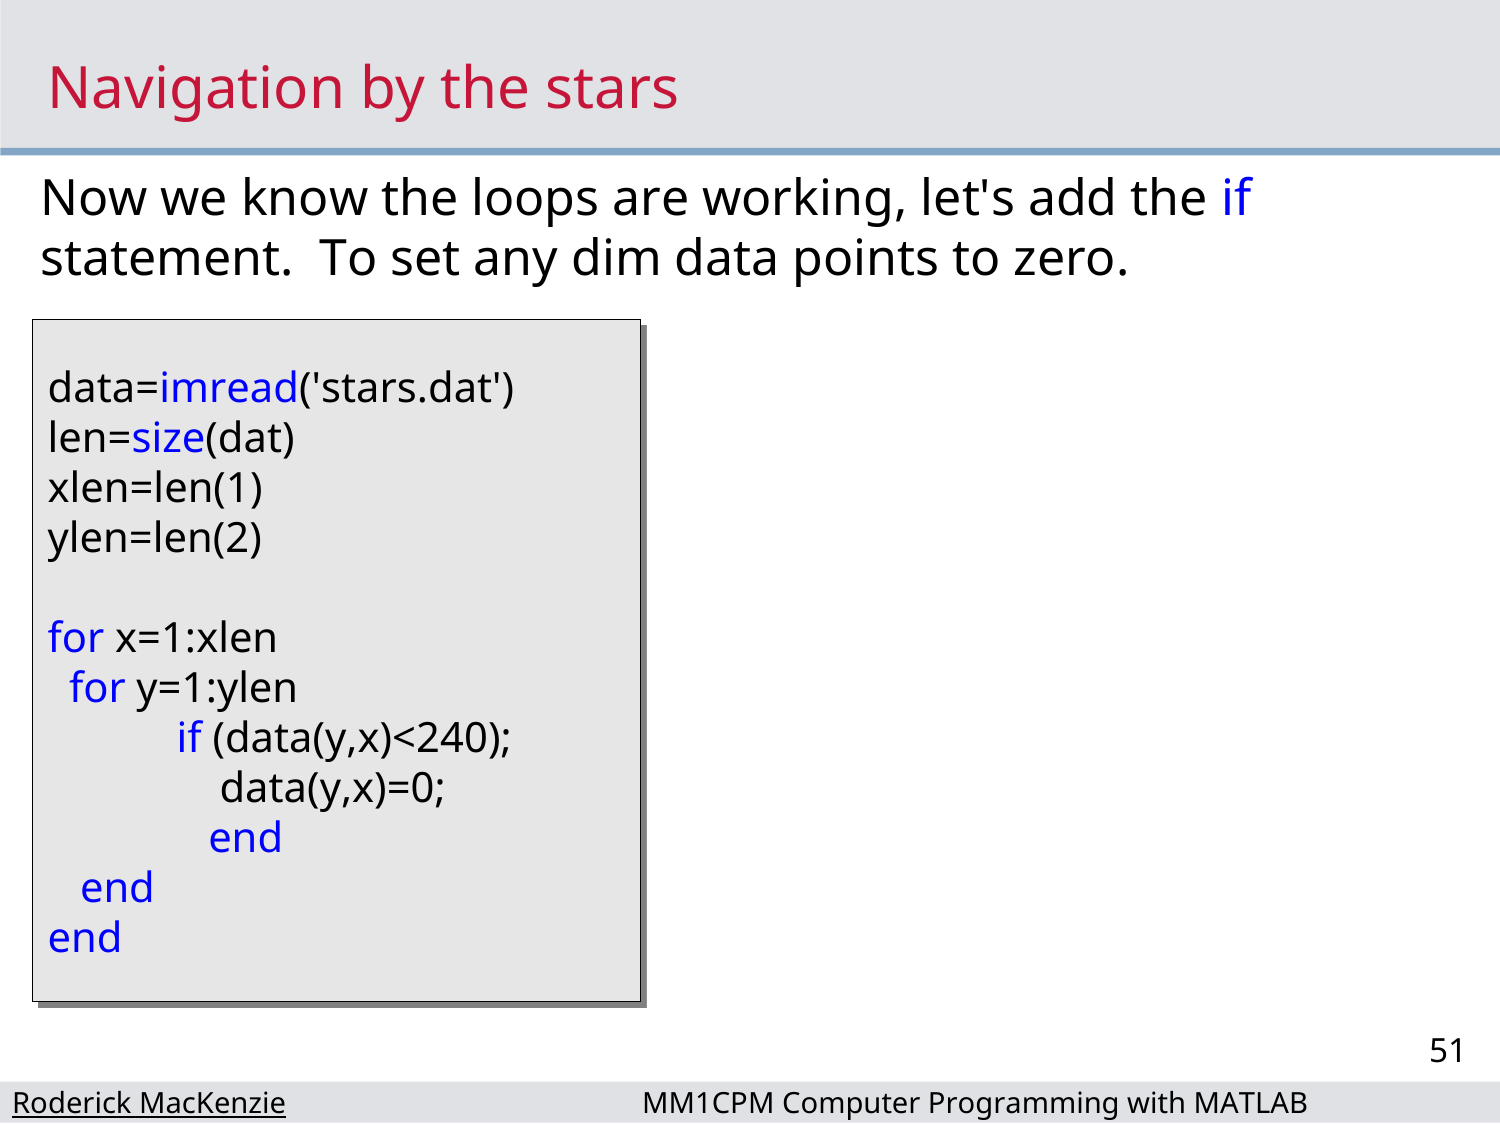

# Navigation by the stars
Now we know the loops are working, let's add the if statement. To set any dim data points to zero.
data=imread('stars.dat')
len=size(dat)
xlen=len(1)
ylen=len(2)
for x=1:xlen
 for y=1:ylen
 if (data(y,x)<240);
 data(y,x)=0;
	 end
 end
end